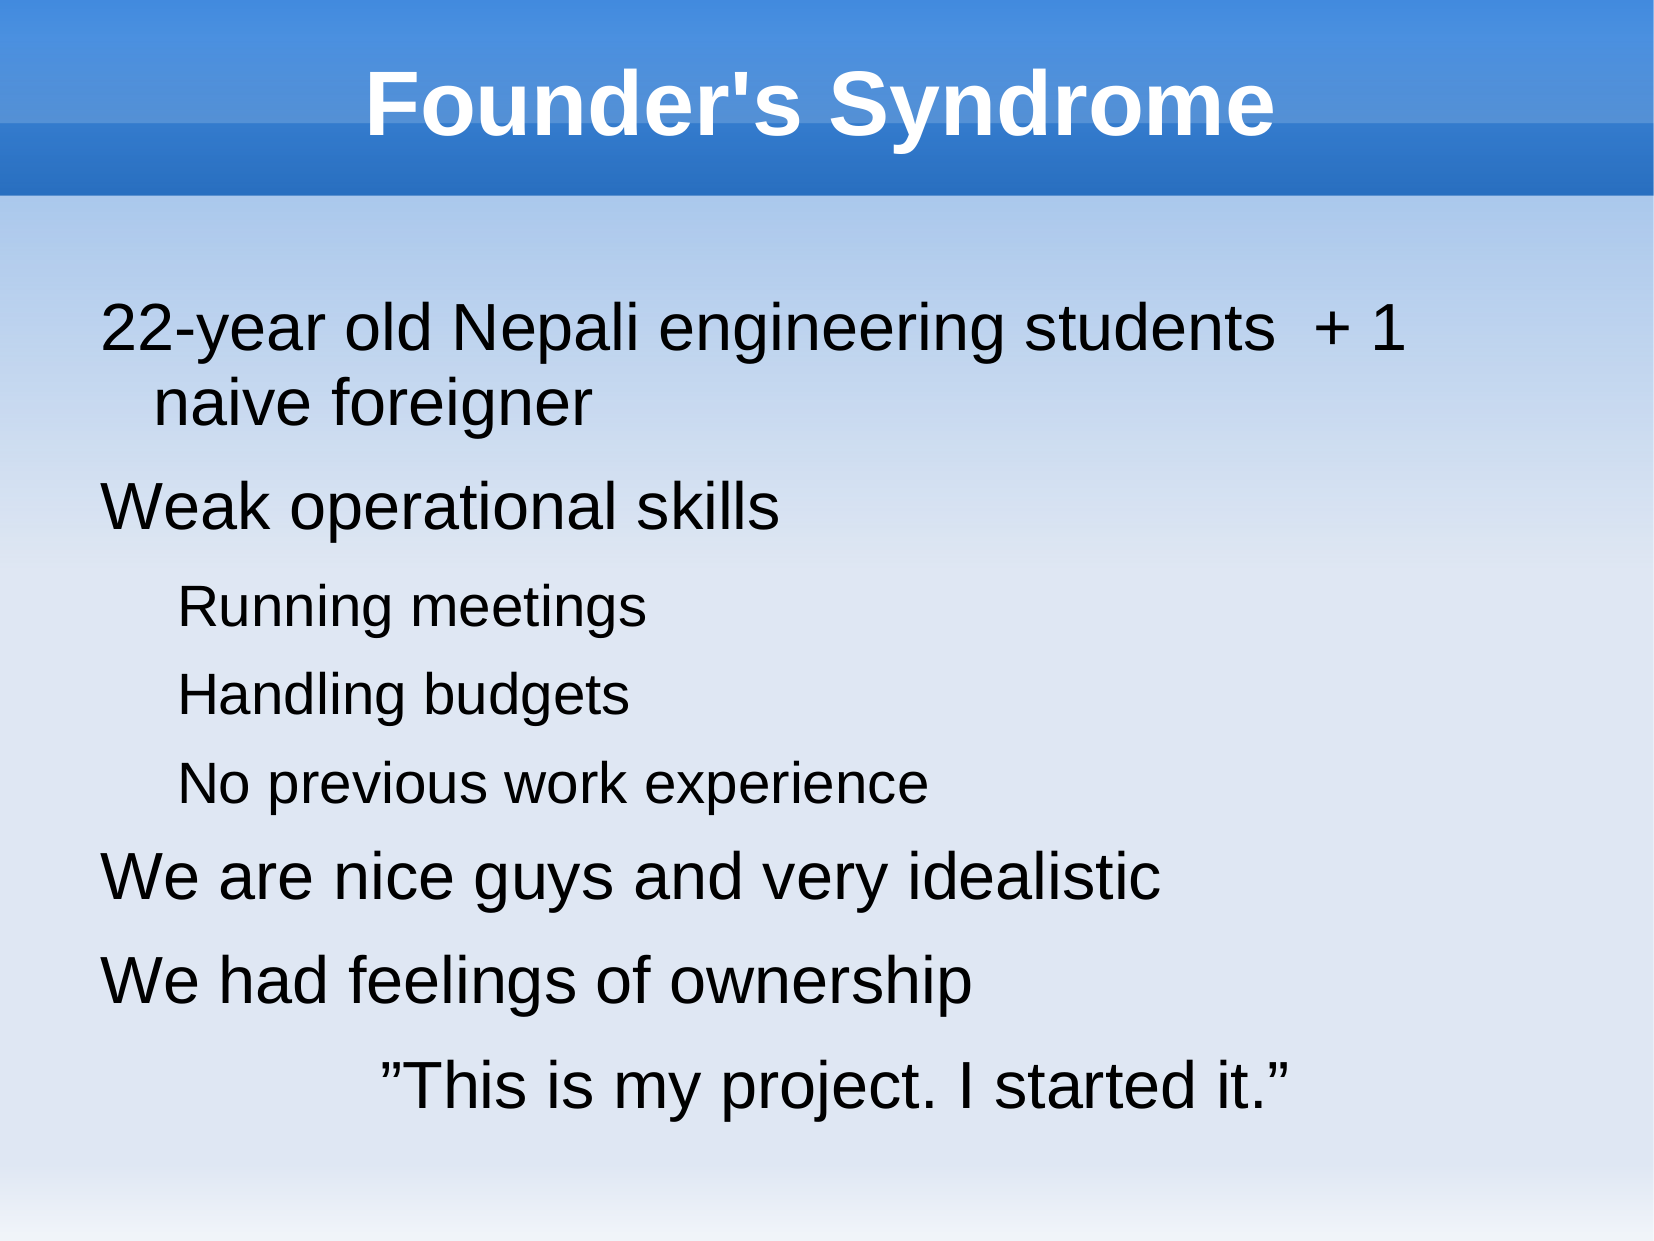

# Founder's Syndrome
22-year old Nepali engineering students + 1 naive foreigner
Weak operational skills
Running meetings
Handling budgets
No previous work experience
We are nice guys and very idealistic
We had feelings of ownership
”This is my project. I started it.”